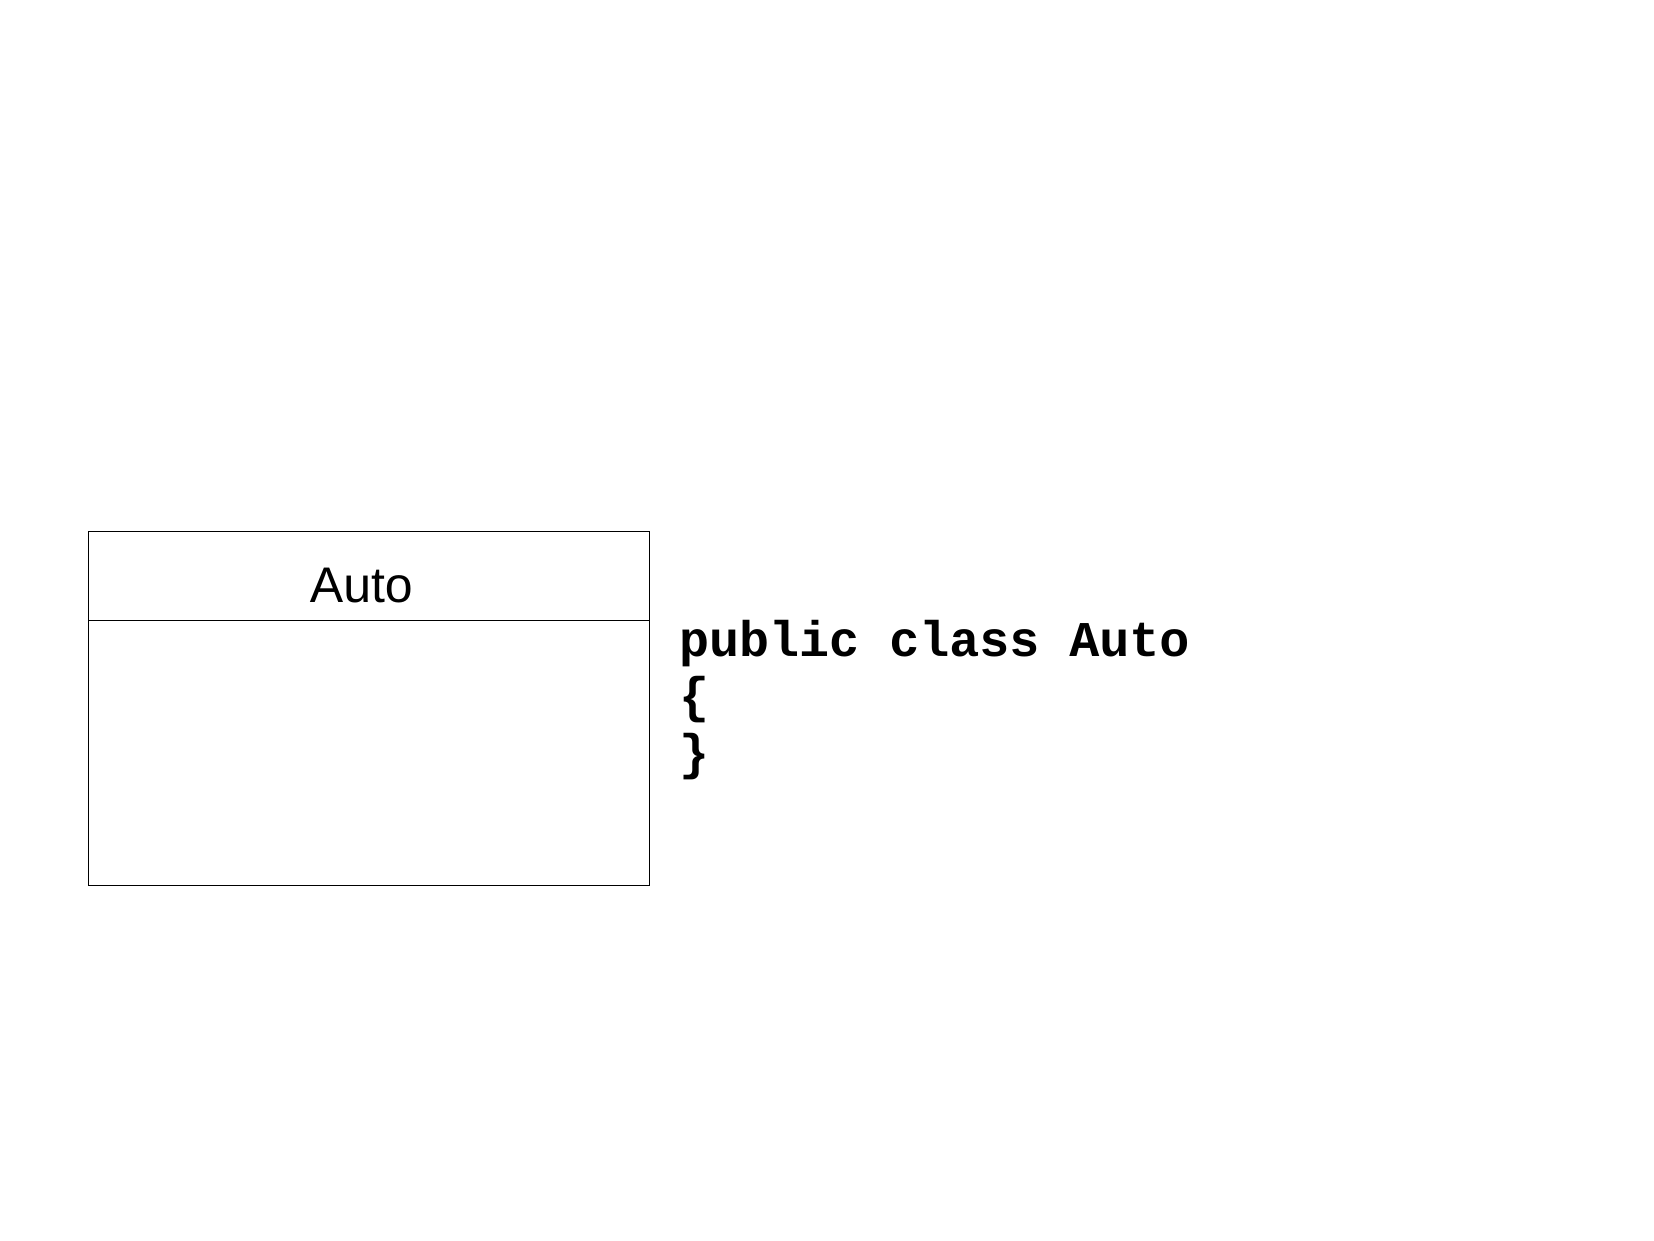

#
public class Auto
{
}
Auto